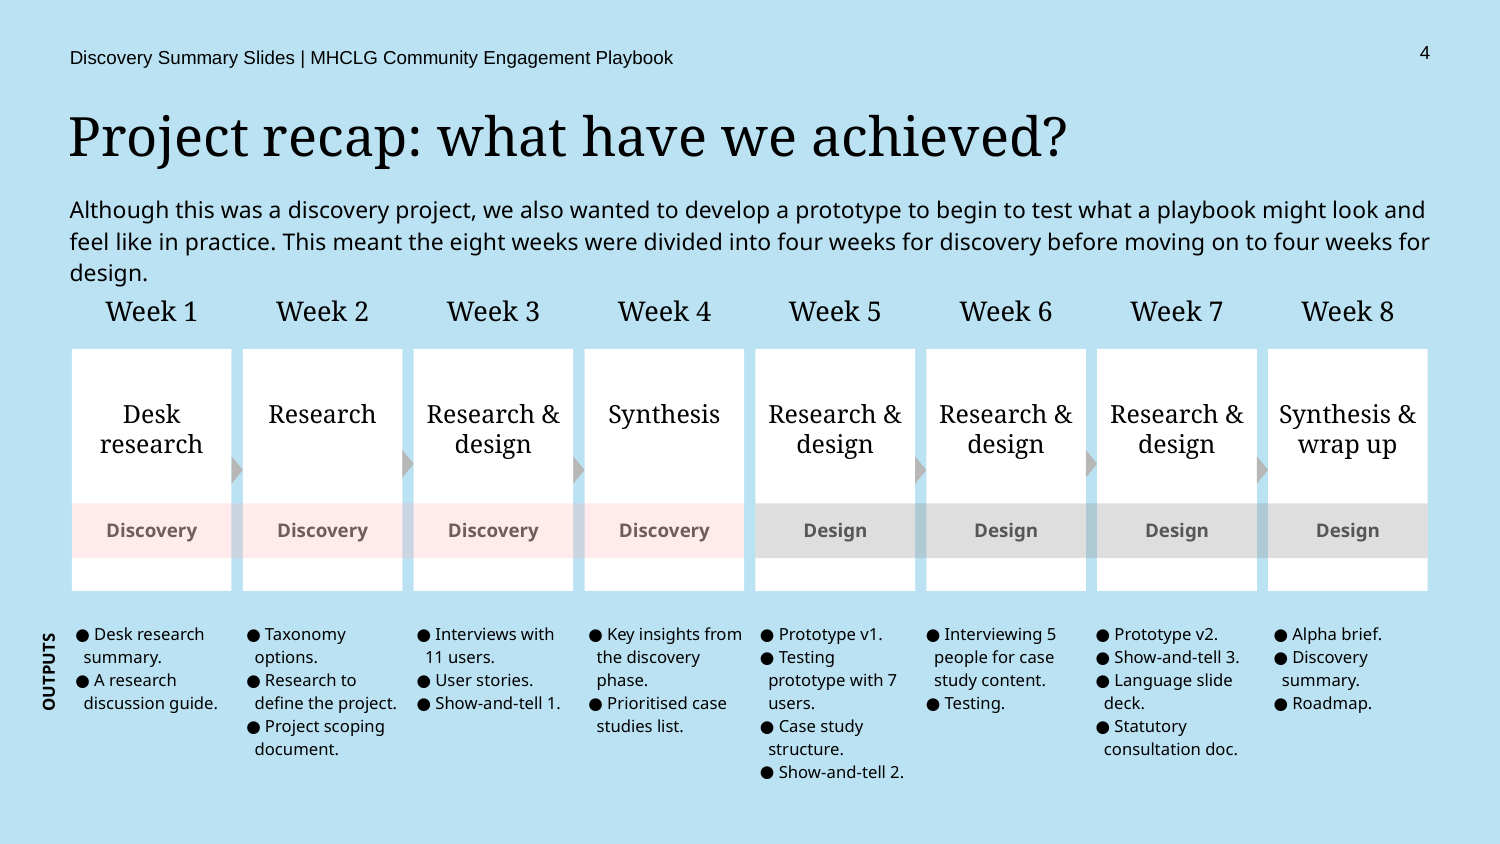

4
Discovery Summary Slides | MHCLG Community Engagement Playbook
Project recap: what have we achieved?
Although this was a discovery project, we also wanted to develop a prototype to begin to test what a playbook might look and feel like in practice. This meant the eight weeks were divided into four weeks for discovery before moving on to four weeks for design.
Week 1
Week 2
Week 3
Week 4
Week 5
Week 6
Week 7
Week 8
Desk research
Discovery
Research & design
Discovery
Synthesis
Discovery
Research & design
Design
Research & design
Design
Synthesis & wrap up
Design
Research
Discovery
Research & design
Design
 Desk research summary.
 A research discussion guide.
 Taxonomy options.
 Research to define the project.
 Project scoping document.
 Interviews with 11 users.
 User stories.
 Show-and-tell 1.
 Key insights from the discovery phase.
 Prioritised case studies list.
 Prototype v1.
 Testing prototype with 7 users.
 Case study structure.
 Show-and-tell 2.
 Interviewing 5 people for case study content.
 Testing.
 Prototype v2.
 Show-and-tell 3.
 Language slide deck.
 Statutory consultation doc.
 Alpha brief.
 Discovery summary.
 Roadmap.
OUTPUTS